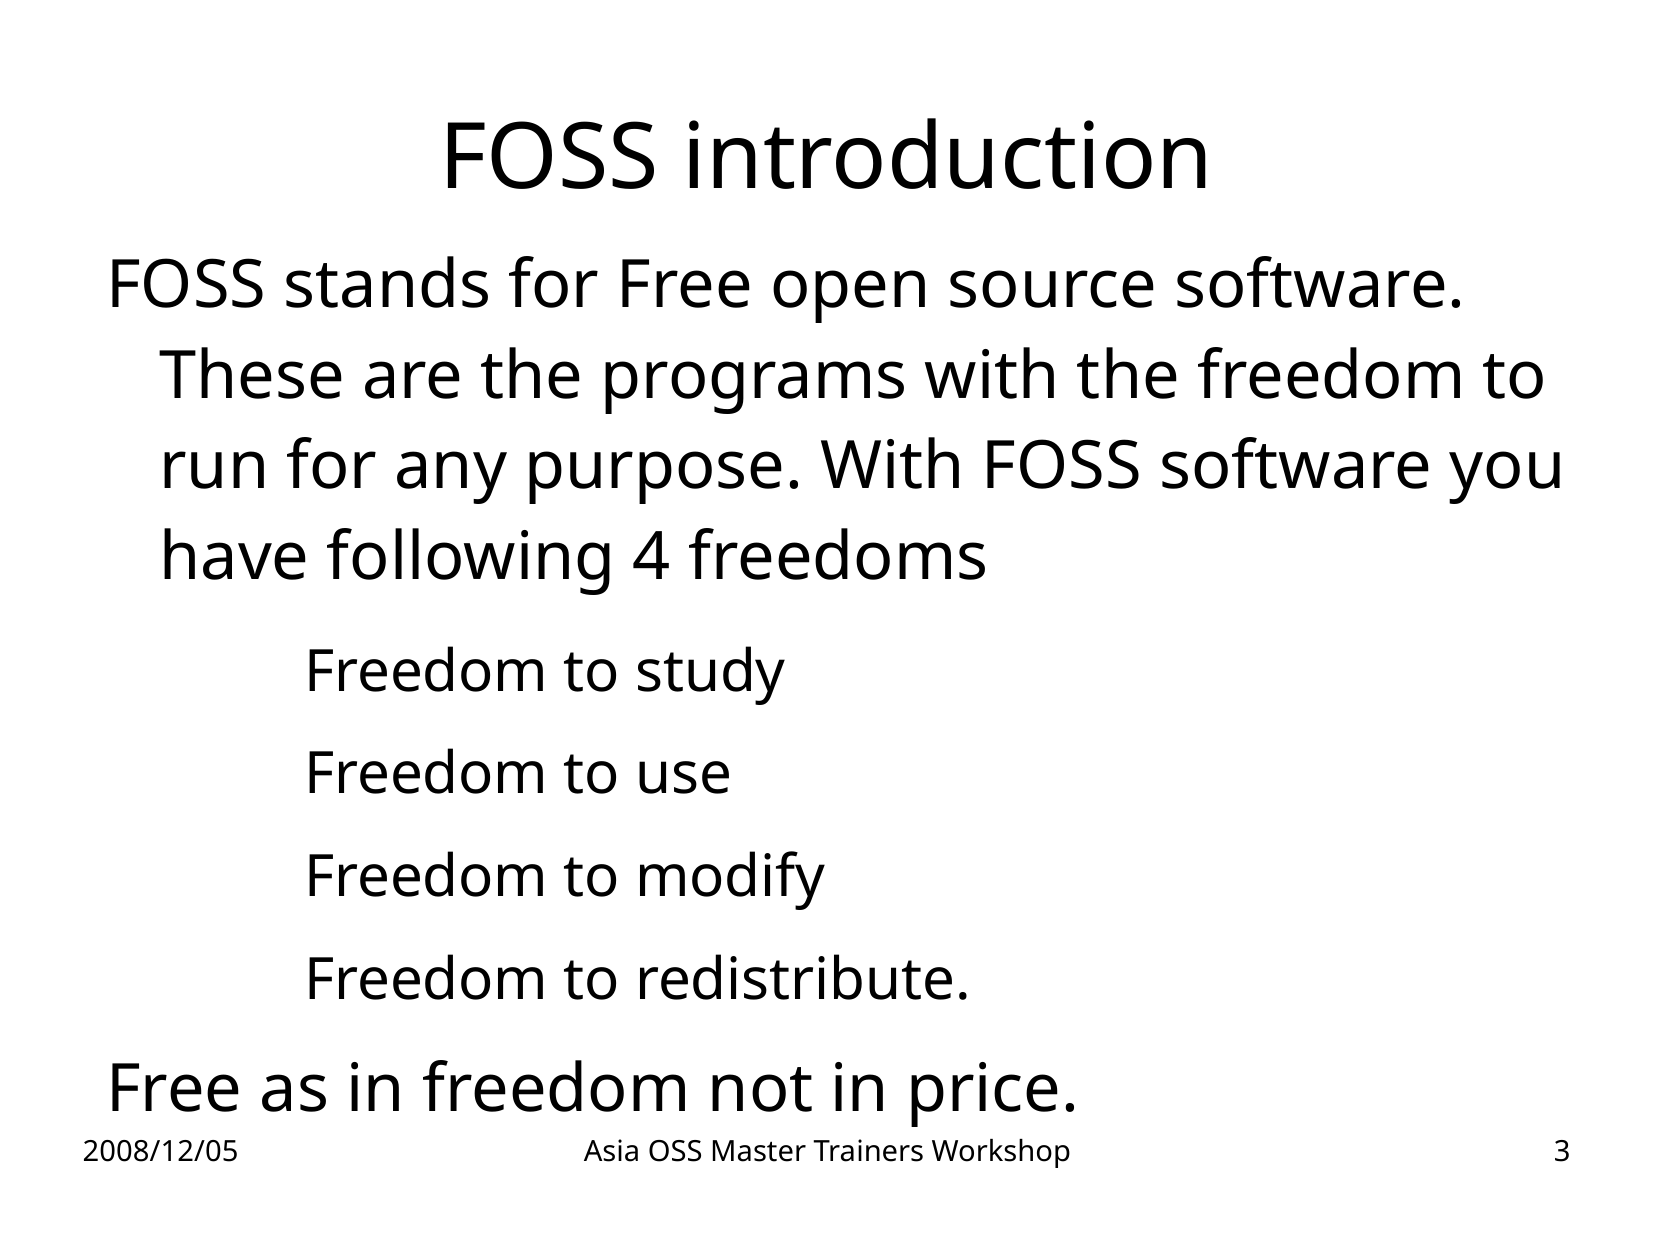

# FOSS introduction
FOSS stands for Free open source software. These are the programs with the freedom to run for any purpose. With FOSS software you have following 4 freedoms
	Freedom to study
	Freedom to use
	Freedom to modify
	Freedom to redistribute.
Free as in freedom not in price.
2008/12/05
Asia OSS Master Trainers Workshop
3